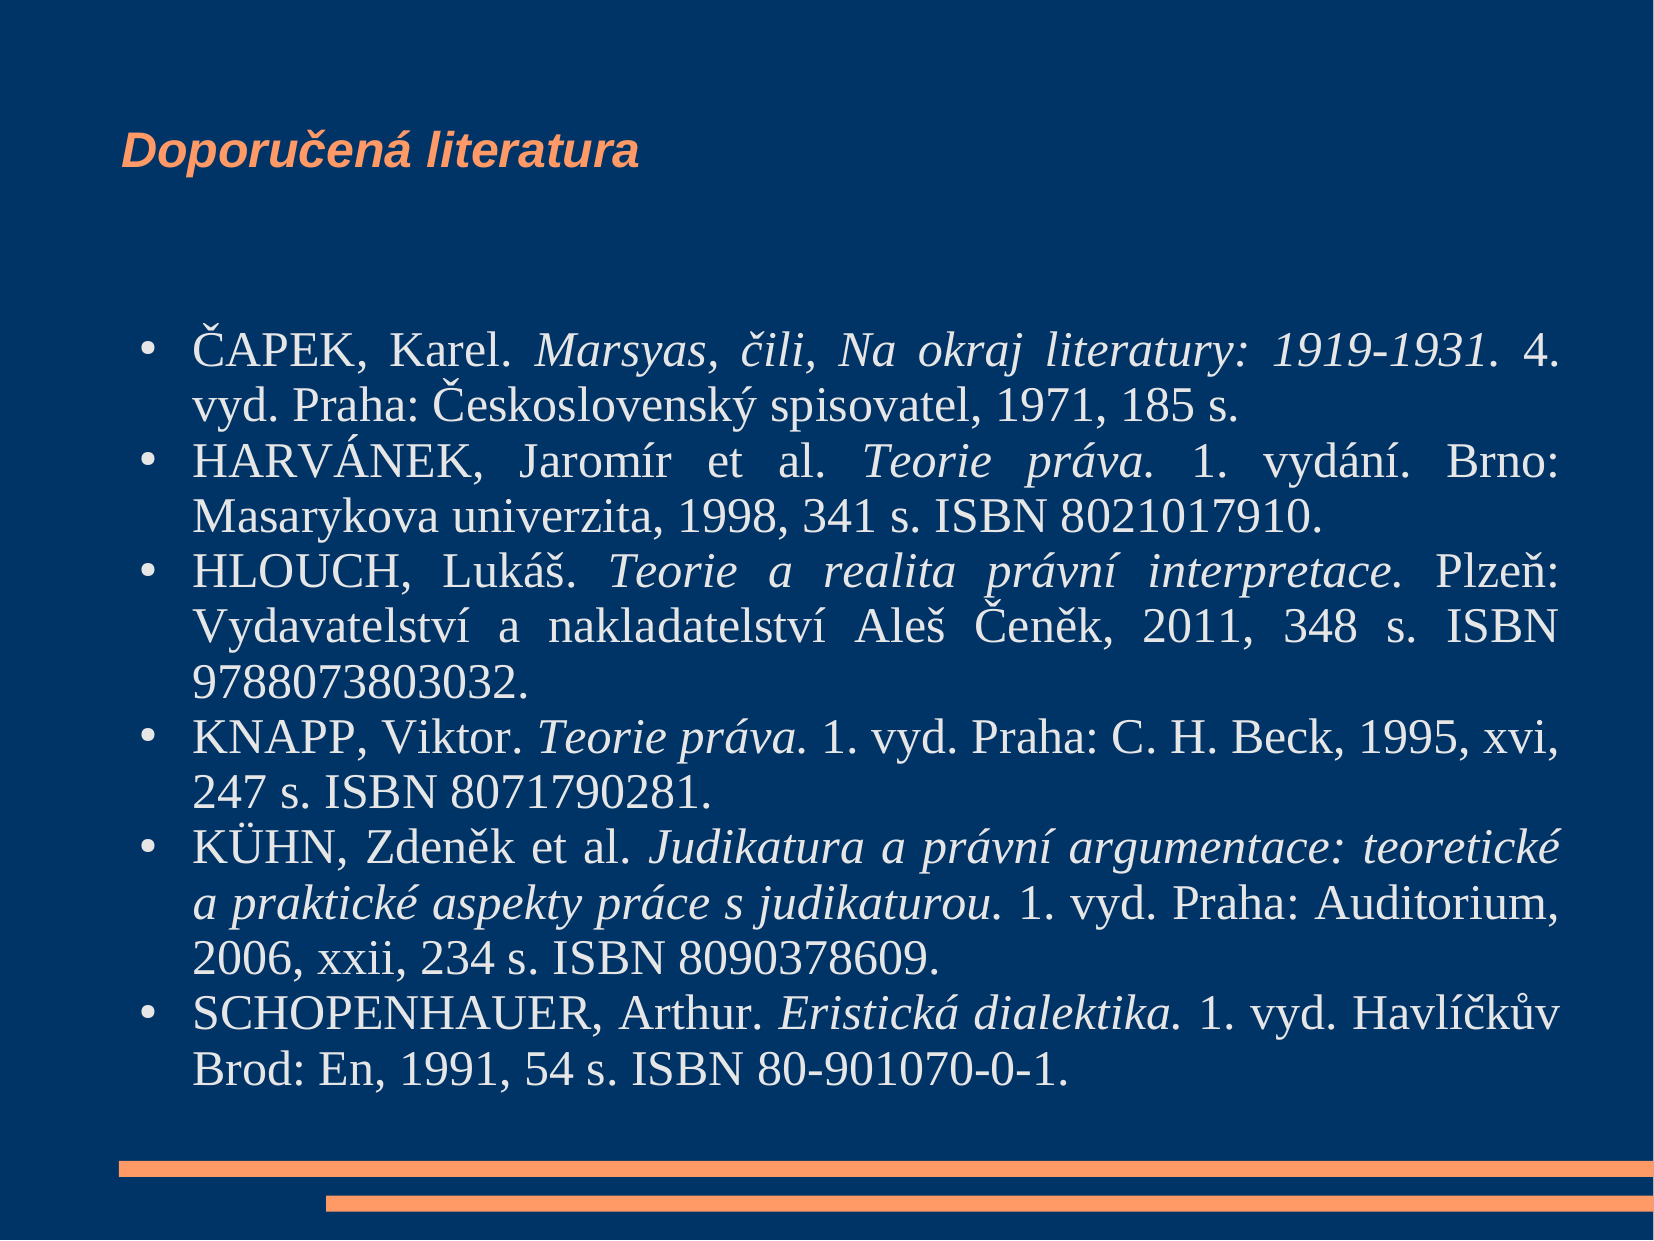

# Doporučená literatura
ČAPEK, Karel. Marsyas, čili, Na okraj literatury: 1919-1931. 4. vyd. Praha: Československý spisovatel, 1971, 185 s.
HARVÁNEK, Jaromír et al. Teorie práva. 1. vydání. Brno: Masarykova univerzita, 1998, 341 s. ISBN 8021017910.
HLOUCH, Lukáš. Teorie a realita právní interpretace. Plzeň: Vydavatelství a nakladatelství Aleš Čeněk, 2011, 348 s. ISBN 9788073803032.
KNAPP, Viktor. Teorie práva. 1. vyd. Praha: C. H. Beck, 1995, xvi, 247 s. ISBN 8071790281.
KÜHN, Zdeněk et al. Judikatura a právní argumentace: teoretické a praktické aspekty práce s judikaturou. 1. vyd. Praha: Auditorium, 2006, xxii, 234 s. ISBN 8090378609.
SCHOPENHAUER, Arthur. Eristická dialektika. 1. vyd. Havlíčkův Brod: En, 1991, 54 s. ISBN 80-901070-0-1.